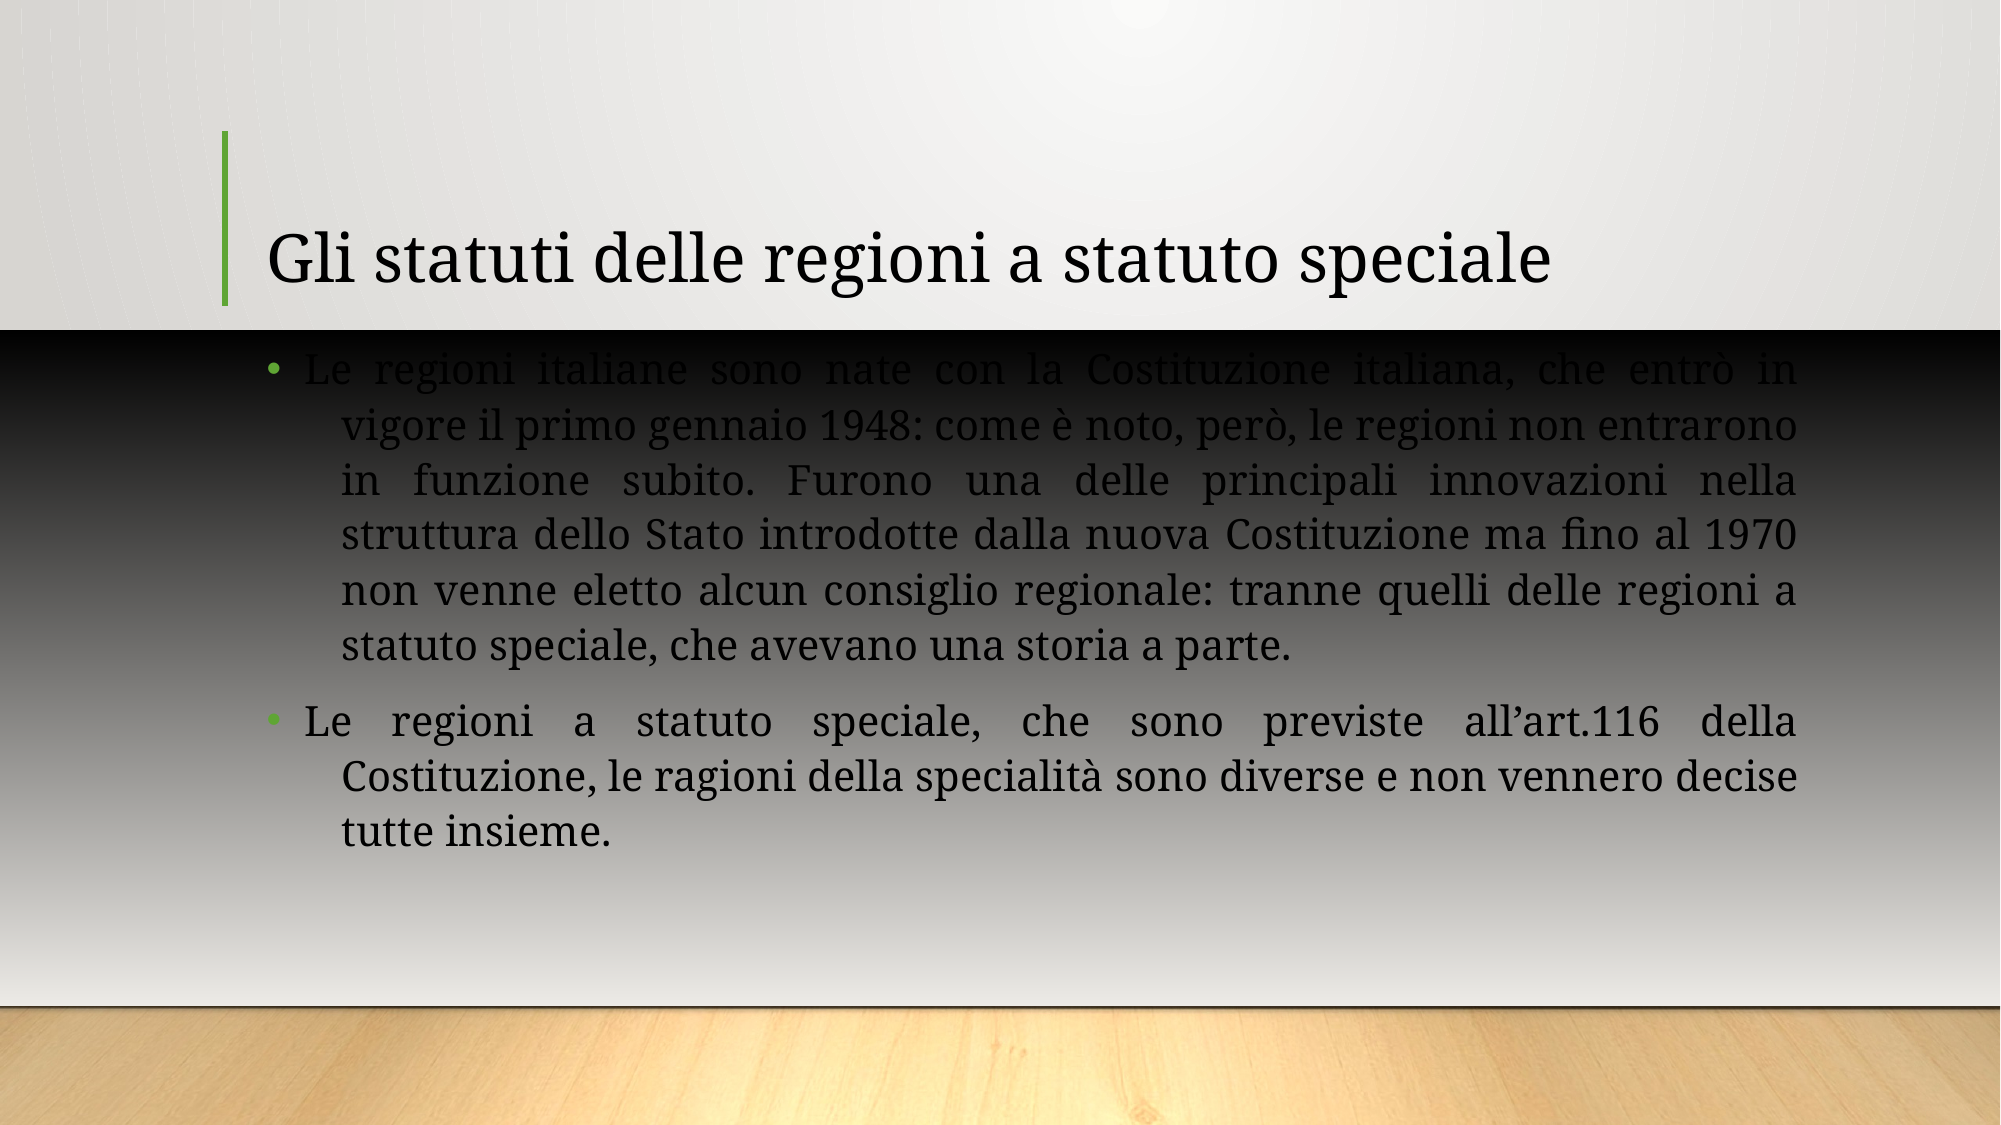

# Gli statuti delle regioni a statuto speciale
Le regioni italiane sono nate con la Costituzione italiana, che entrò in vigore il primo gennaio 1948: come è noto, però, le regioni non entrarono in funzione subito. Furono una delle principali innovazioni nella struttura dello Stato introdotte dalla nuova Costituzione ma fino al 1970 non venne eletto alcun consiglio regionale: tranne quelli delle regioni a statuto speciale, che avevano una storia a parte.
Le regioni a statuto speciale, che sono previste all’art.116 della Costituzione, le ragioni della specialità sono diverse e non vennero decise tutte insieme.